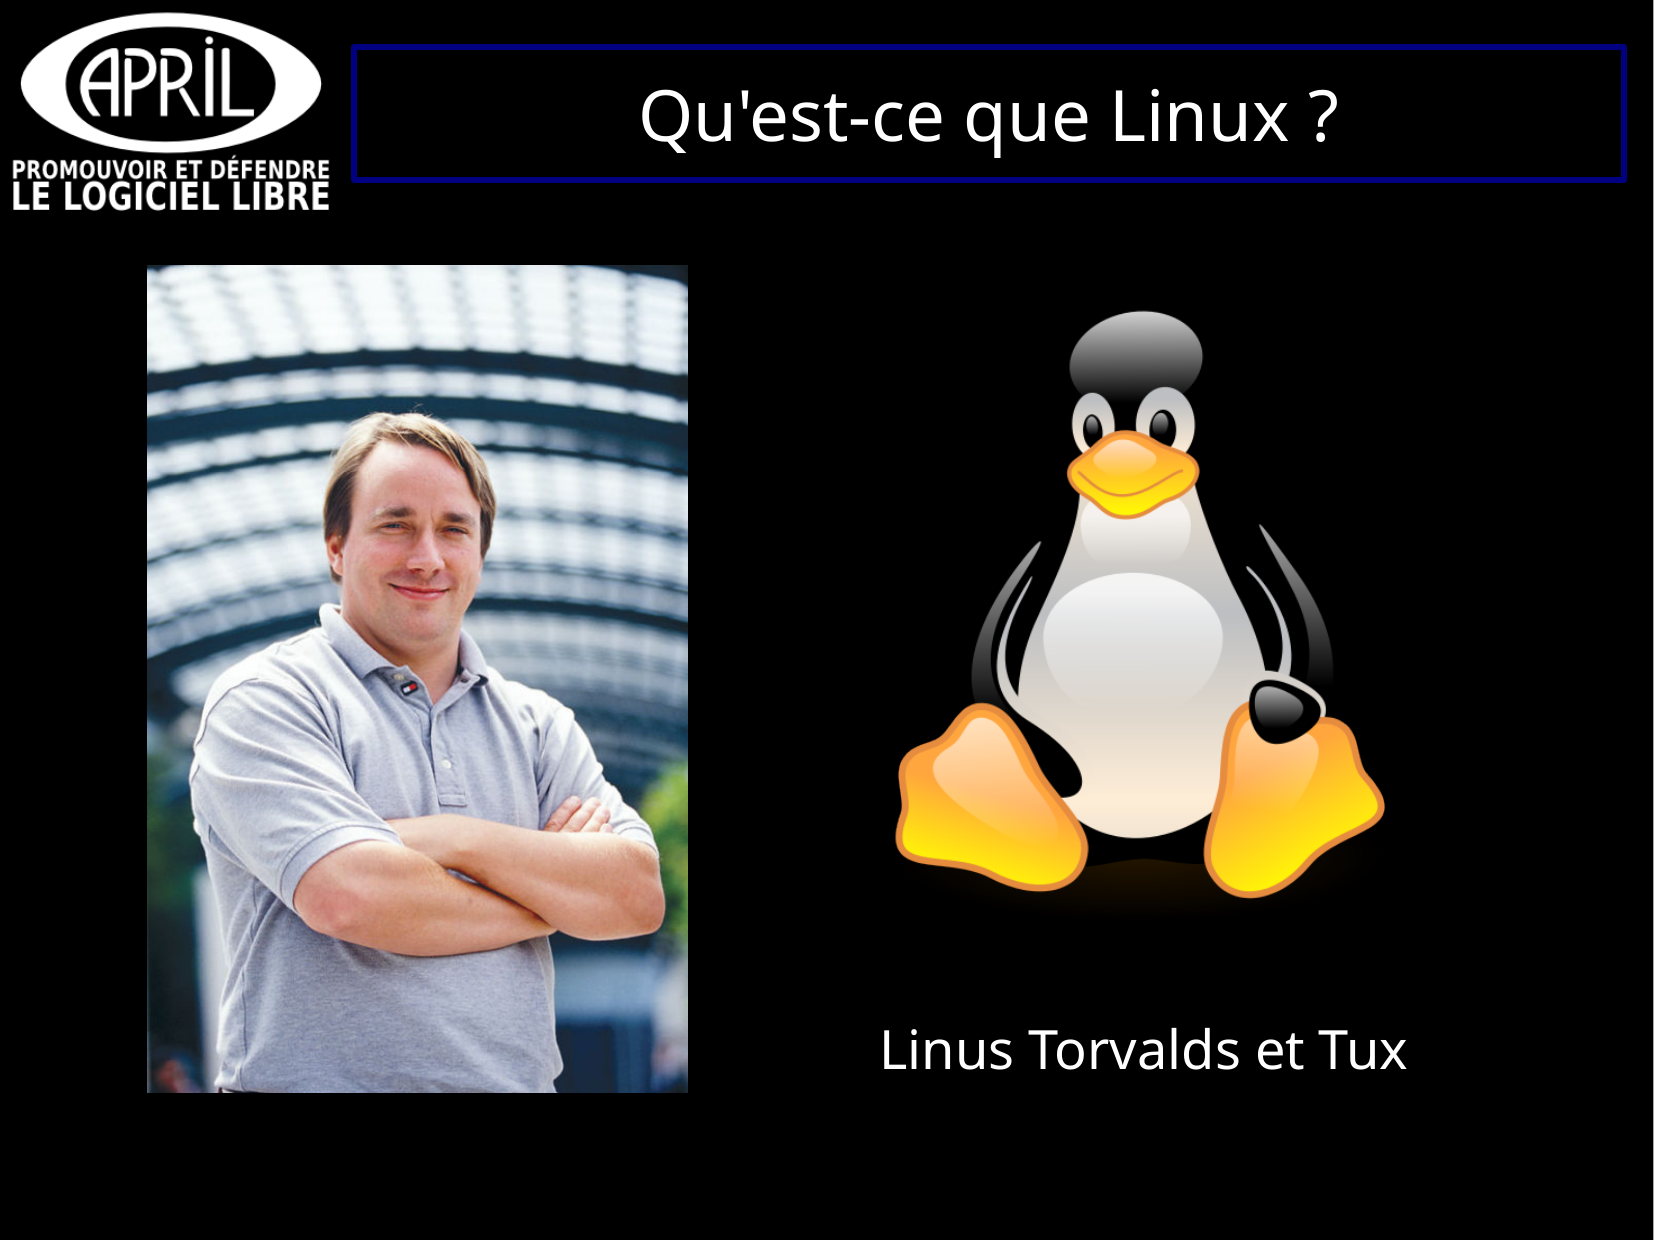

# Qu'est-ce que Linux ?
Linus Torvalds et Tux